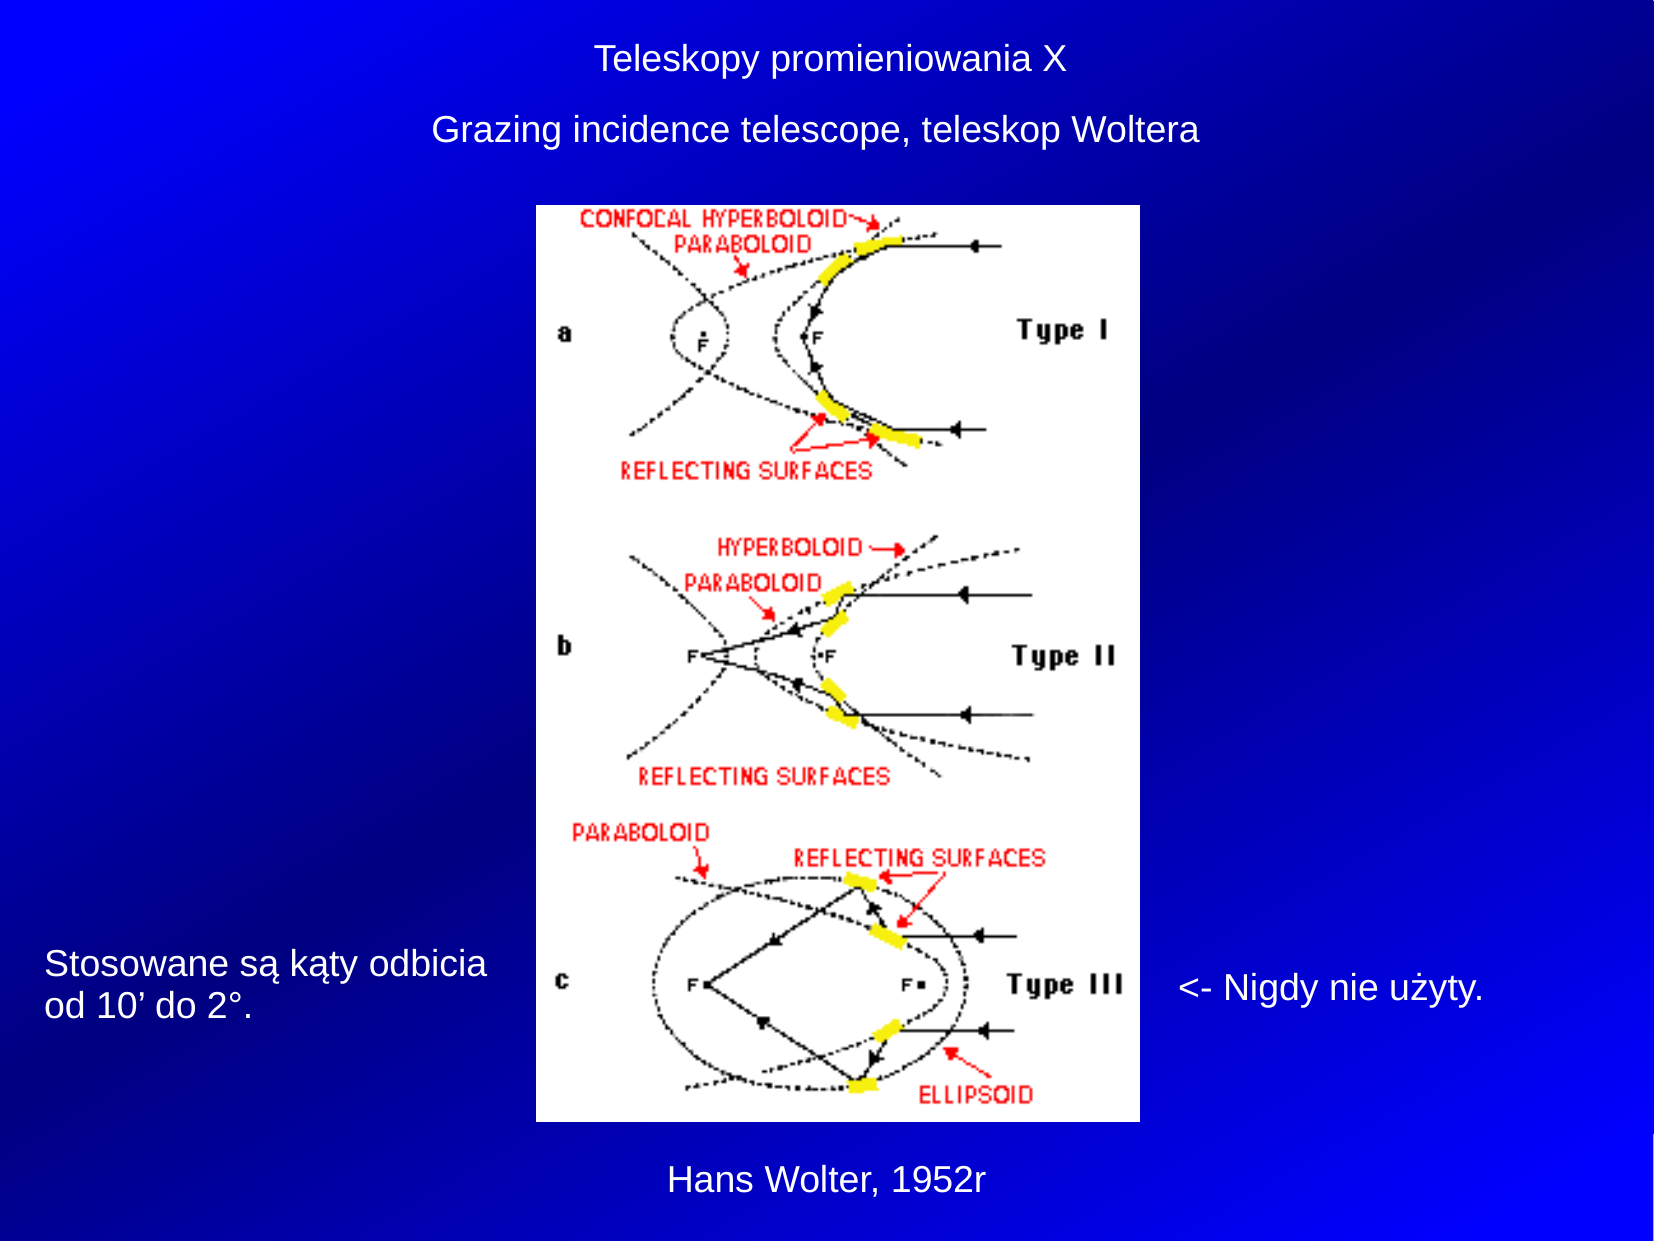

Teleskopy promieniowania X
Grazing incidence telescope, teleskop Woltera
Stosowane są kąty odbicia
od 10’ do 2°.
<- Nigdy nie użyty.
Hans Wolter, 1952r